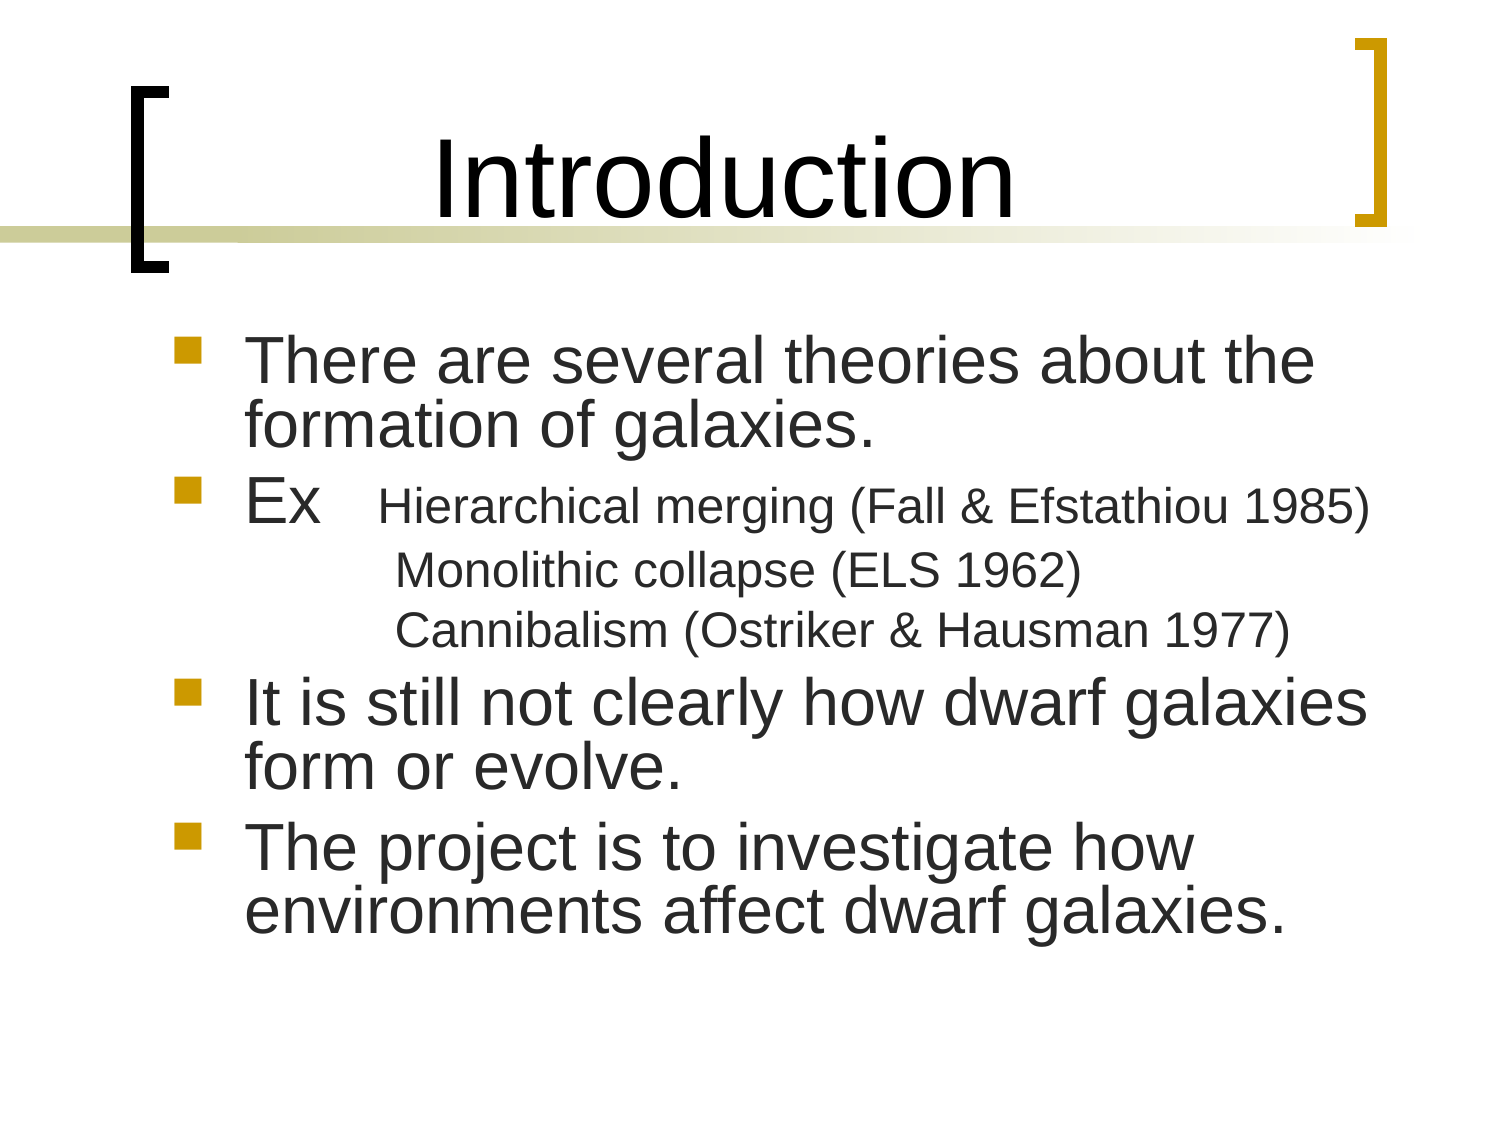

# Introduction
There are several theories about the formation of galaxies.
Ex Hierarchical merging (Fall & Efstathiou 1985)
 Monolithic collapse (ELS 1962)
 Cannibalism (Ostriker & Hausman 1977)
It is still not clearly how dwarf galaxies form or evolve.
The project is to investigate how environments affect dwarf galaxies.